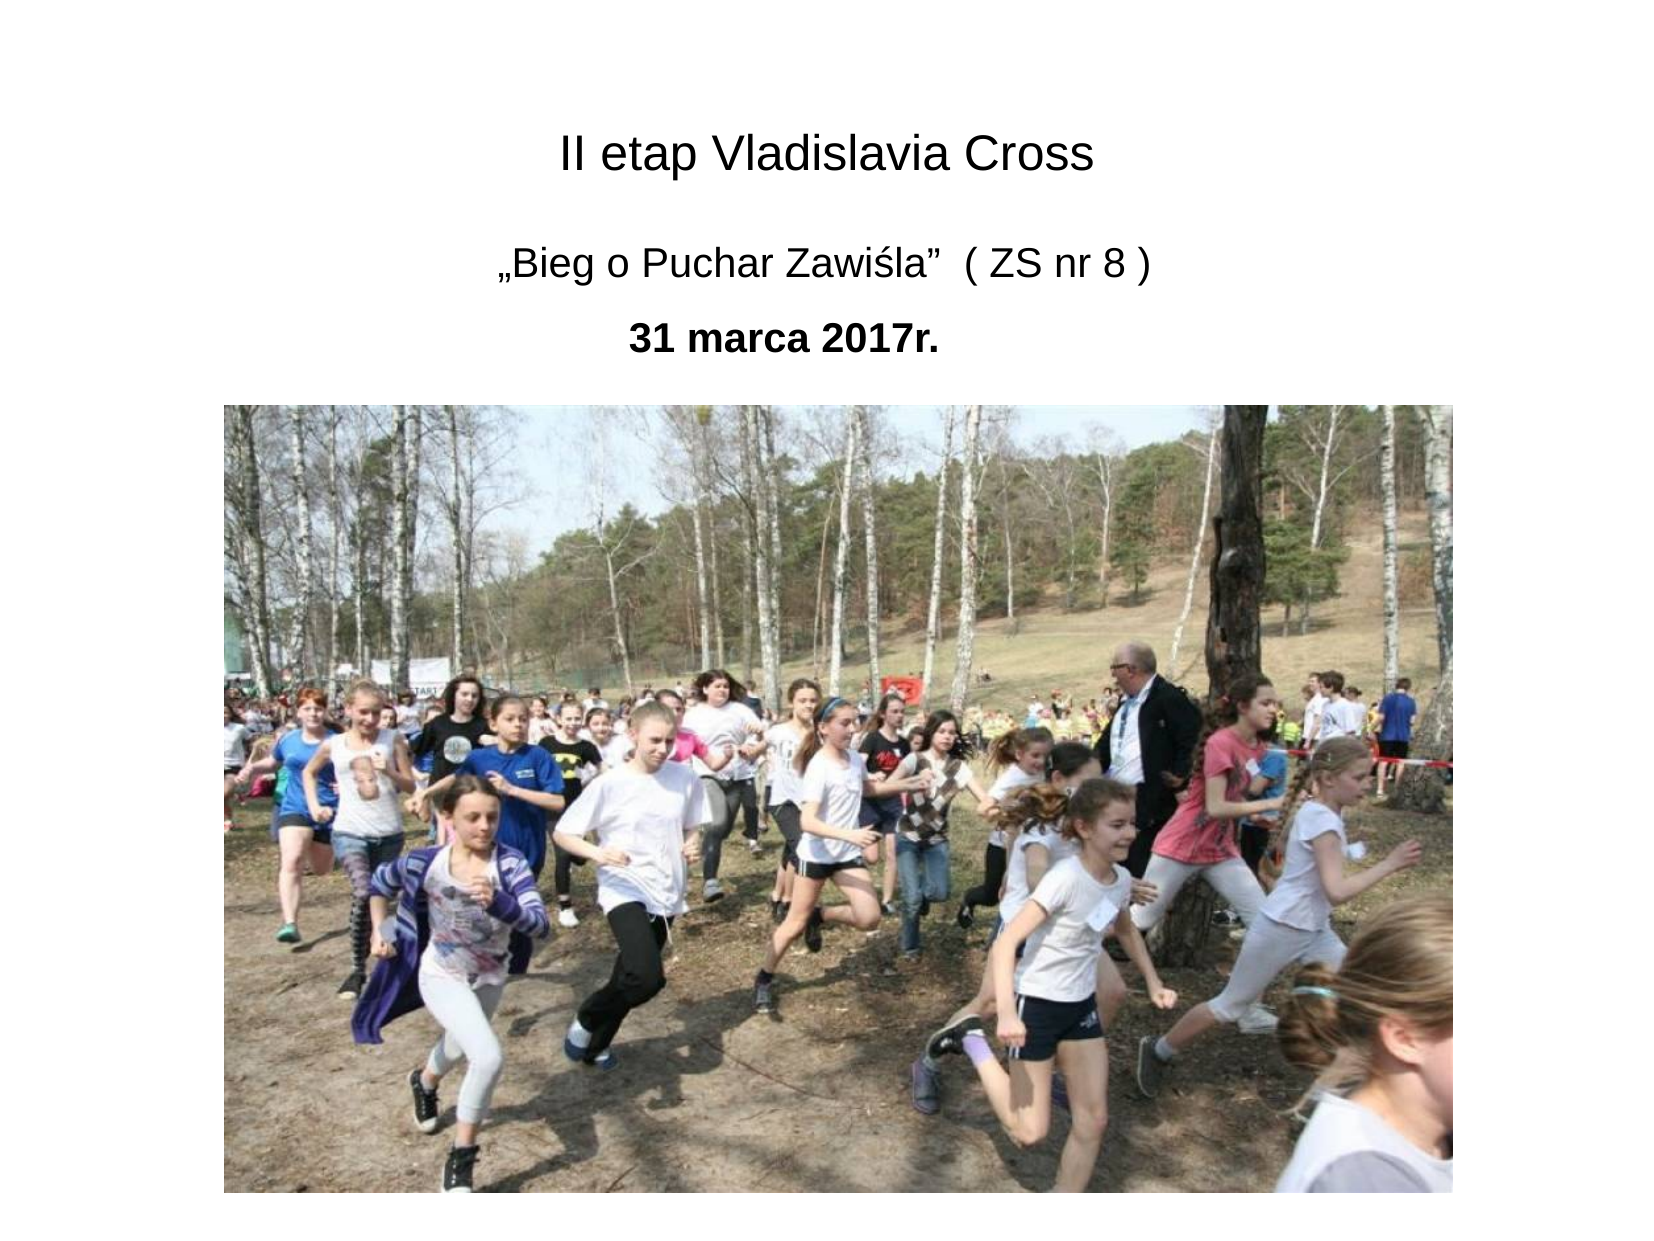

# II etap Vladislavia Cross
 „Bieg o Puchar Zawiśla” ( ZS nr 8 )
 31 marca 2017r.